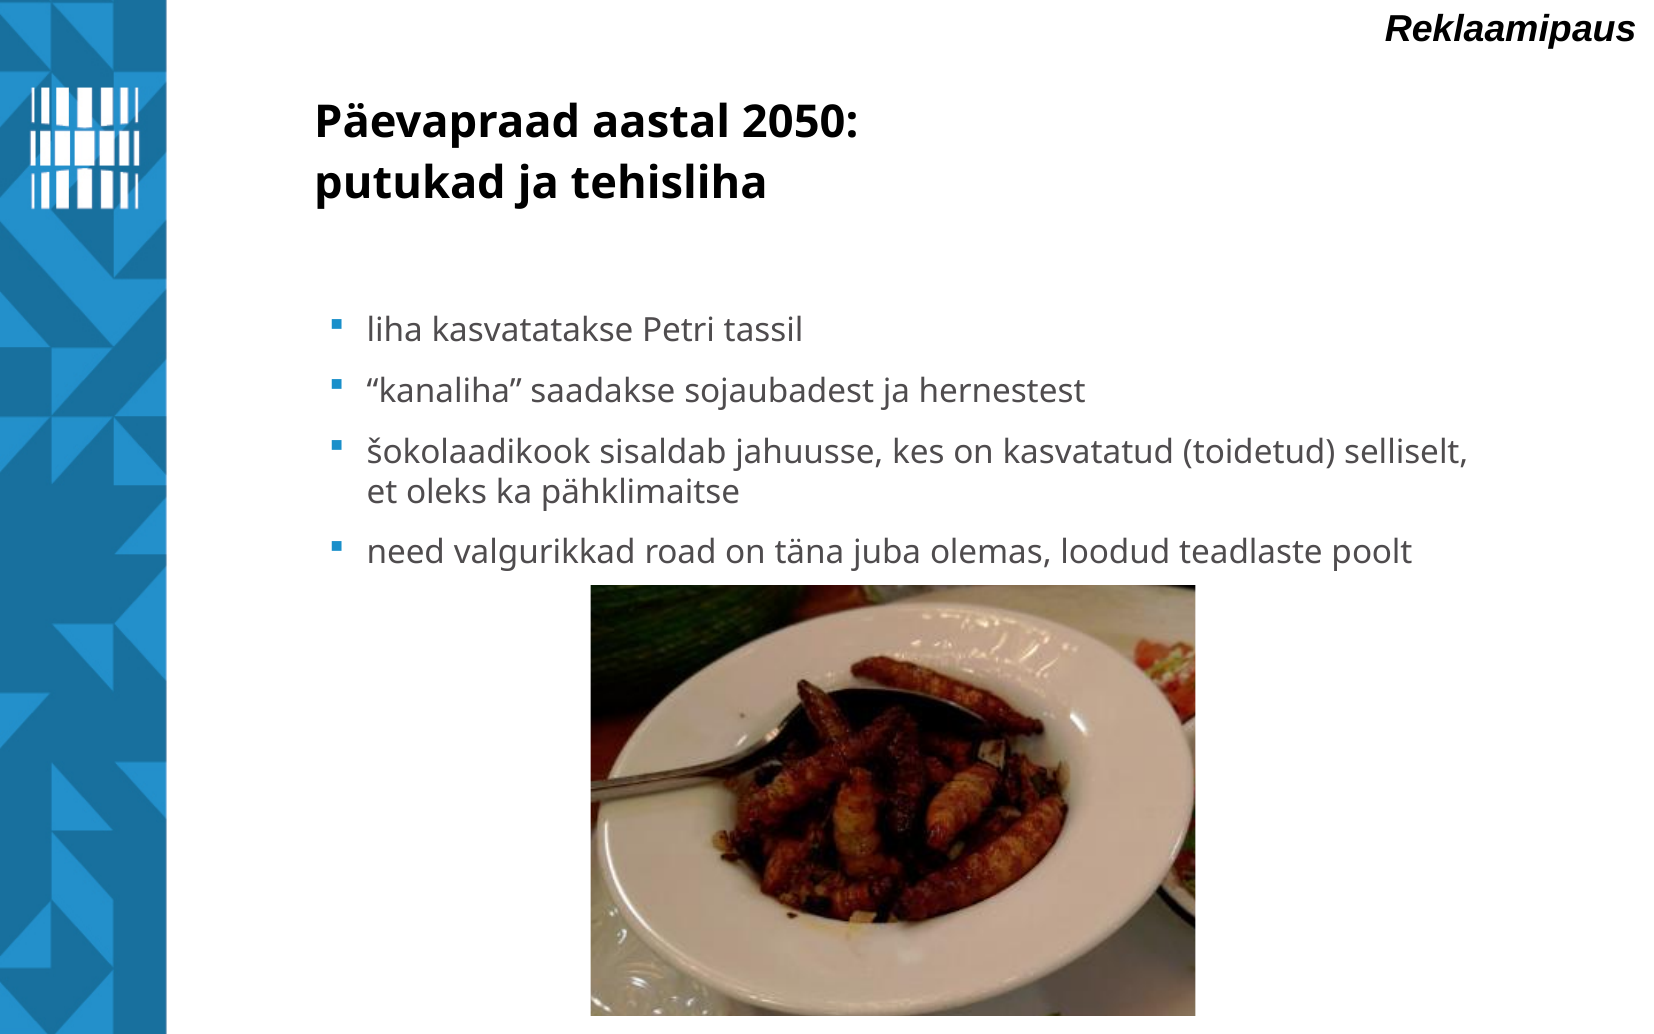

# Päevapraad aastal 2050: putukad ja tehisliha
liha kasvatatakse Petri tassil
“kanaliha” saadakse sojaubadest ja hernestest
šokolaadikook sisaldab jahuusse, kes on kasvatatud (toidetud) selliselt, et oleks ka pähklimaitse
need valgurikkad road on täna juba olemas, loodud teadlaste poolt